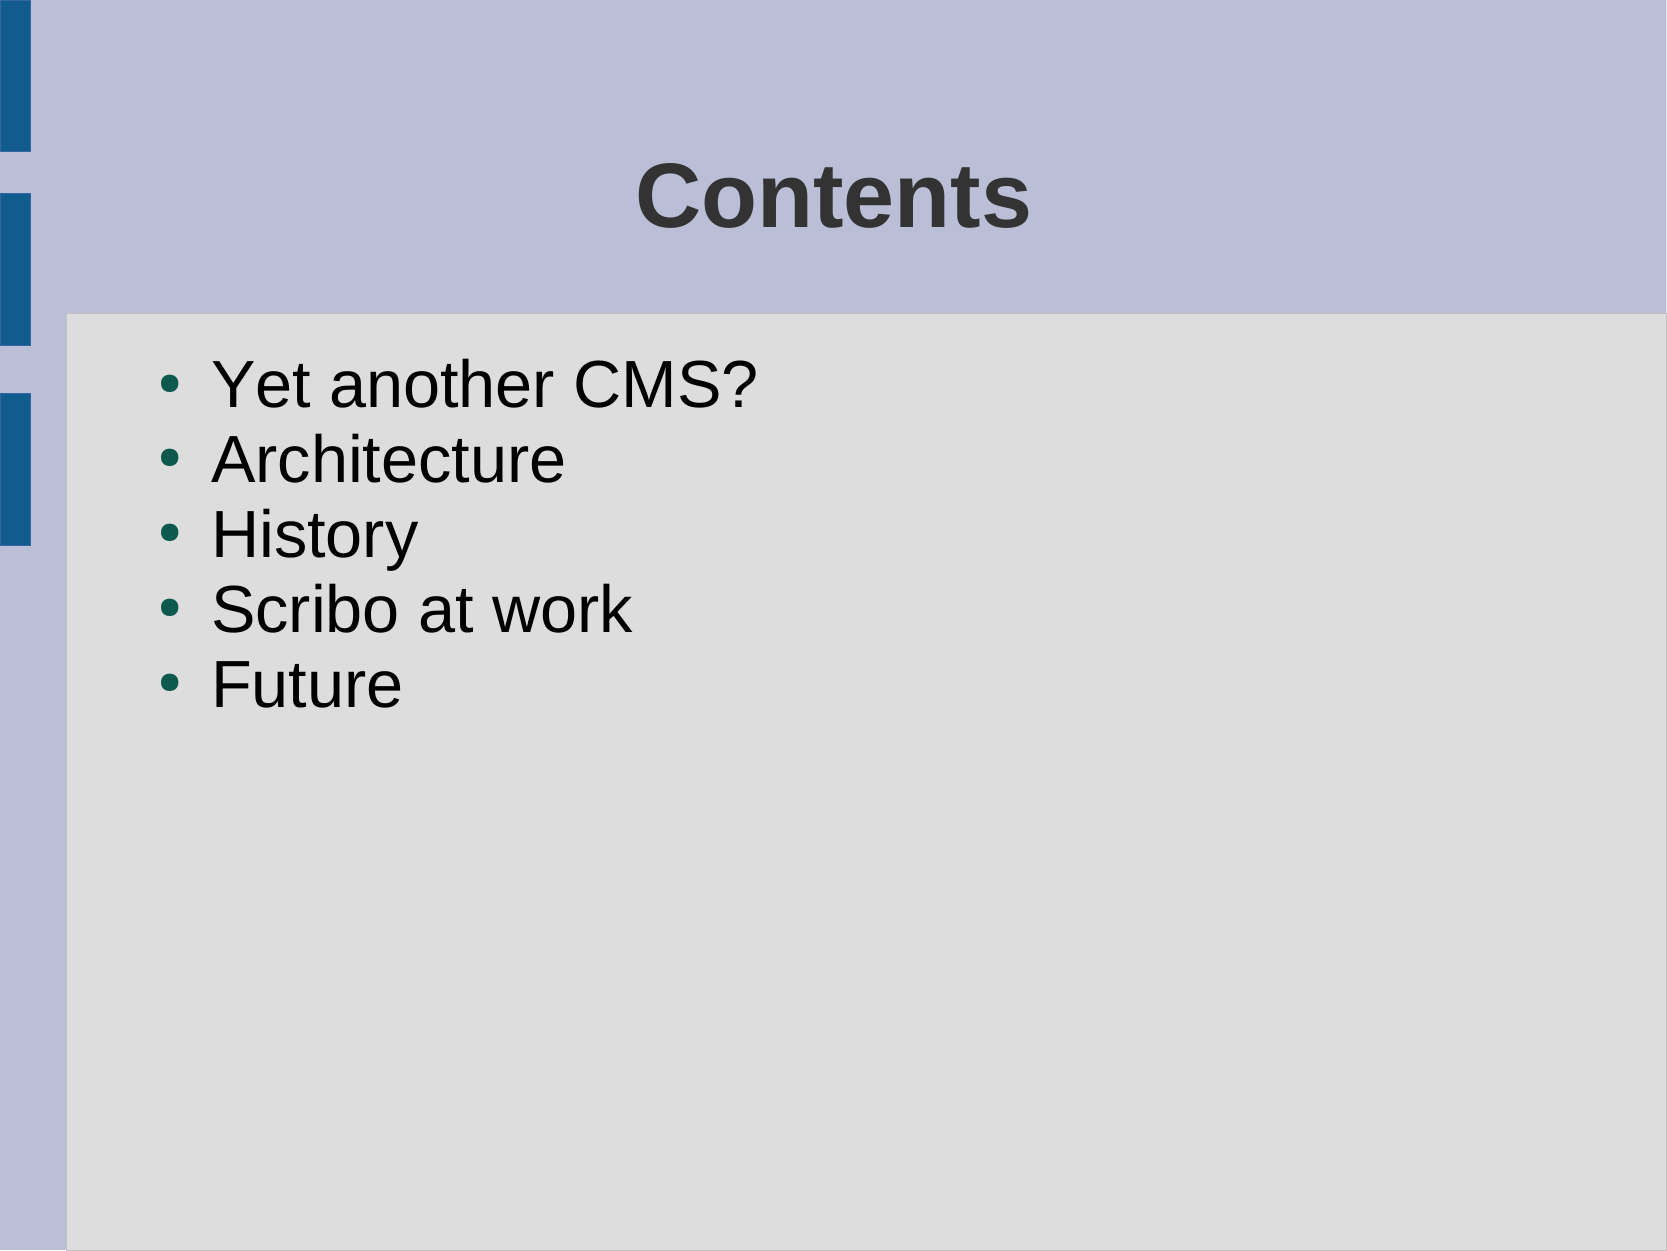

# Contents
Yet another CMS?
Architecture
History
Scribo at work
Future